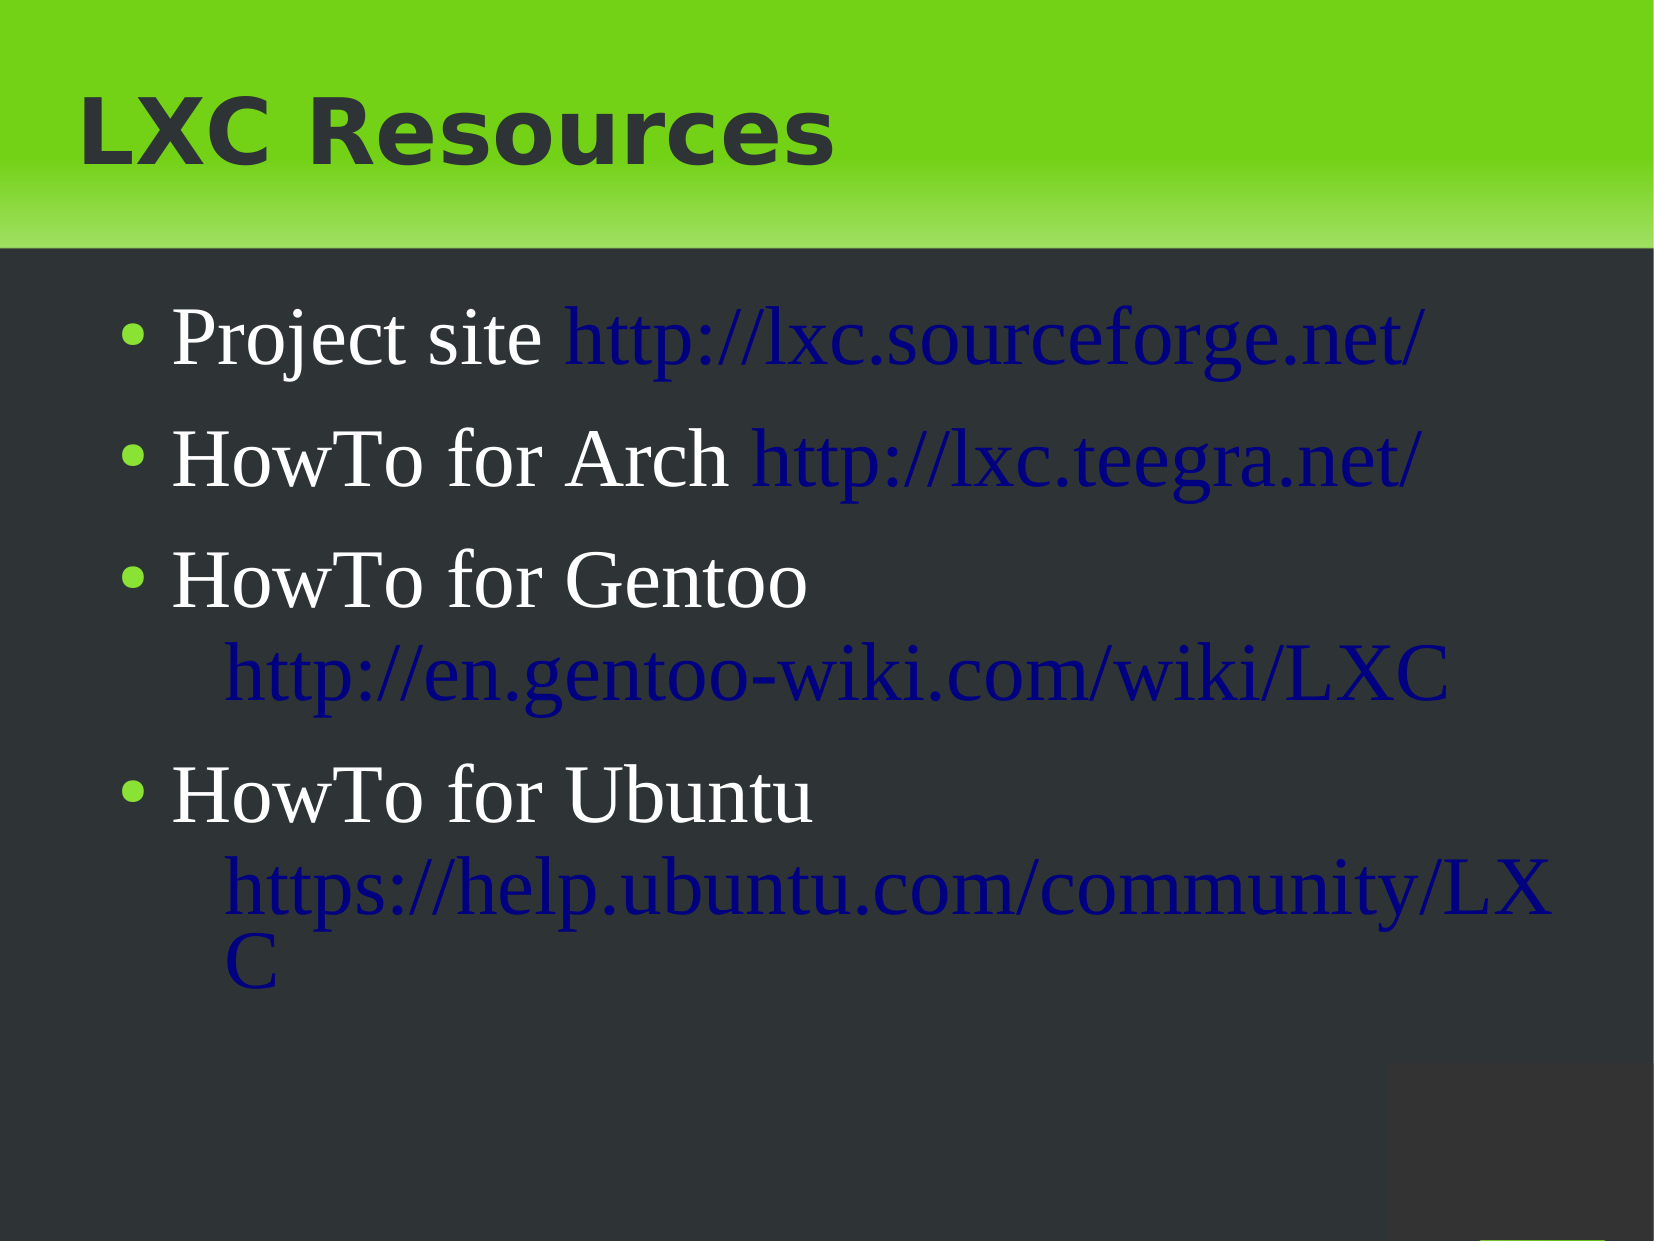

# LXC Resources
Project site http://lxc.sourceforge.net/
HowTo for Arch http://lxc.teegra.net/
HowTo for Gentoo http://en.gentoo-wiki.com/wiki/LXC
HowTo for Ubuntu https://help.ubuntu.com/community/LXC